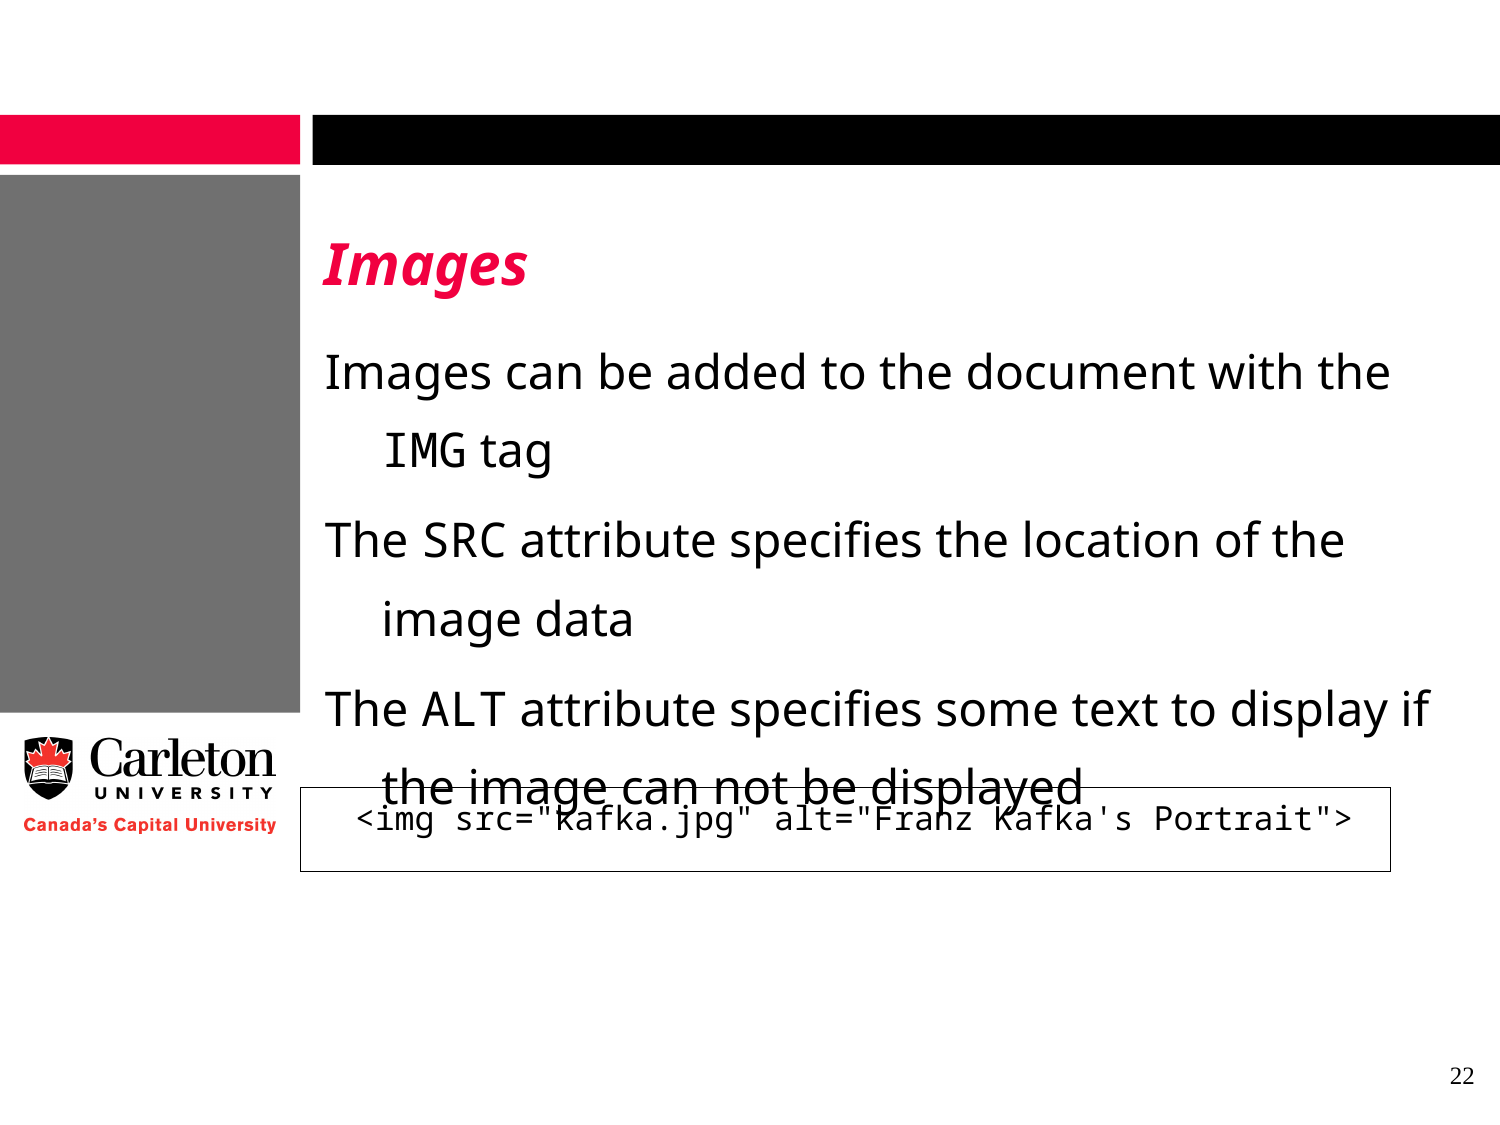

# Images
Images can be added to the document with the IMG tag
The SRC attribute specifies the location of the image data
The ALT attribute specifies some text to display if the image can not be displayed
 <img src="kafka.jpg" alt="Franz Kafka's Portrait">
22